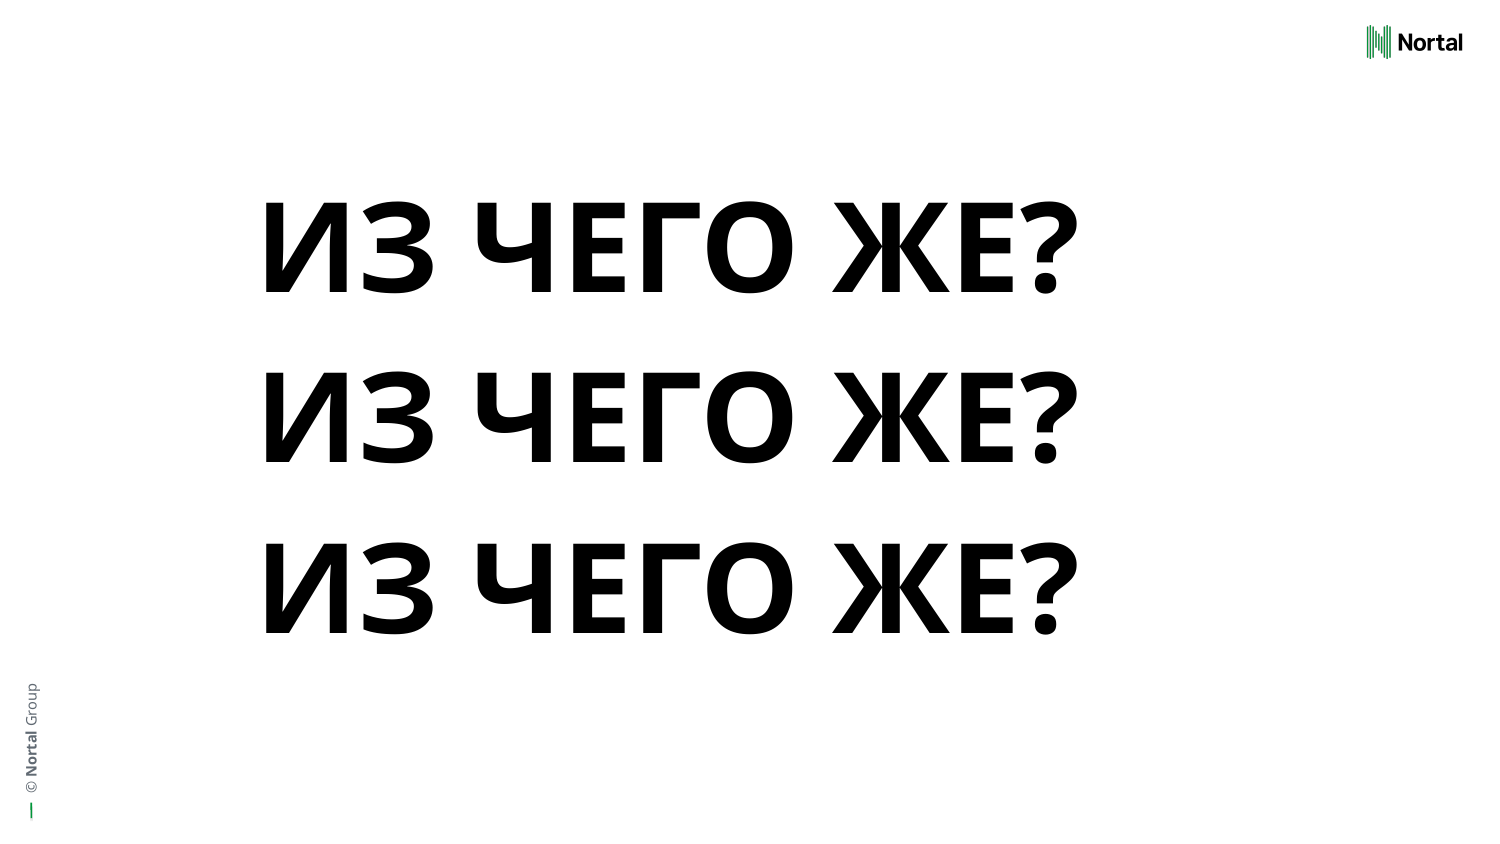

# ИЗ ЧЕГО ЖЕ? ИЗ ЧЕГО ЖЕ? ИЗ ЧЕГО ЖЕ?